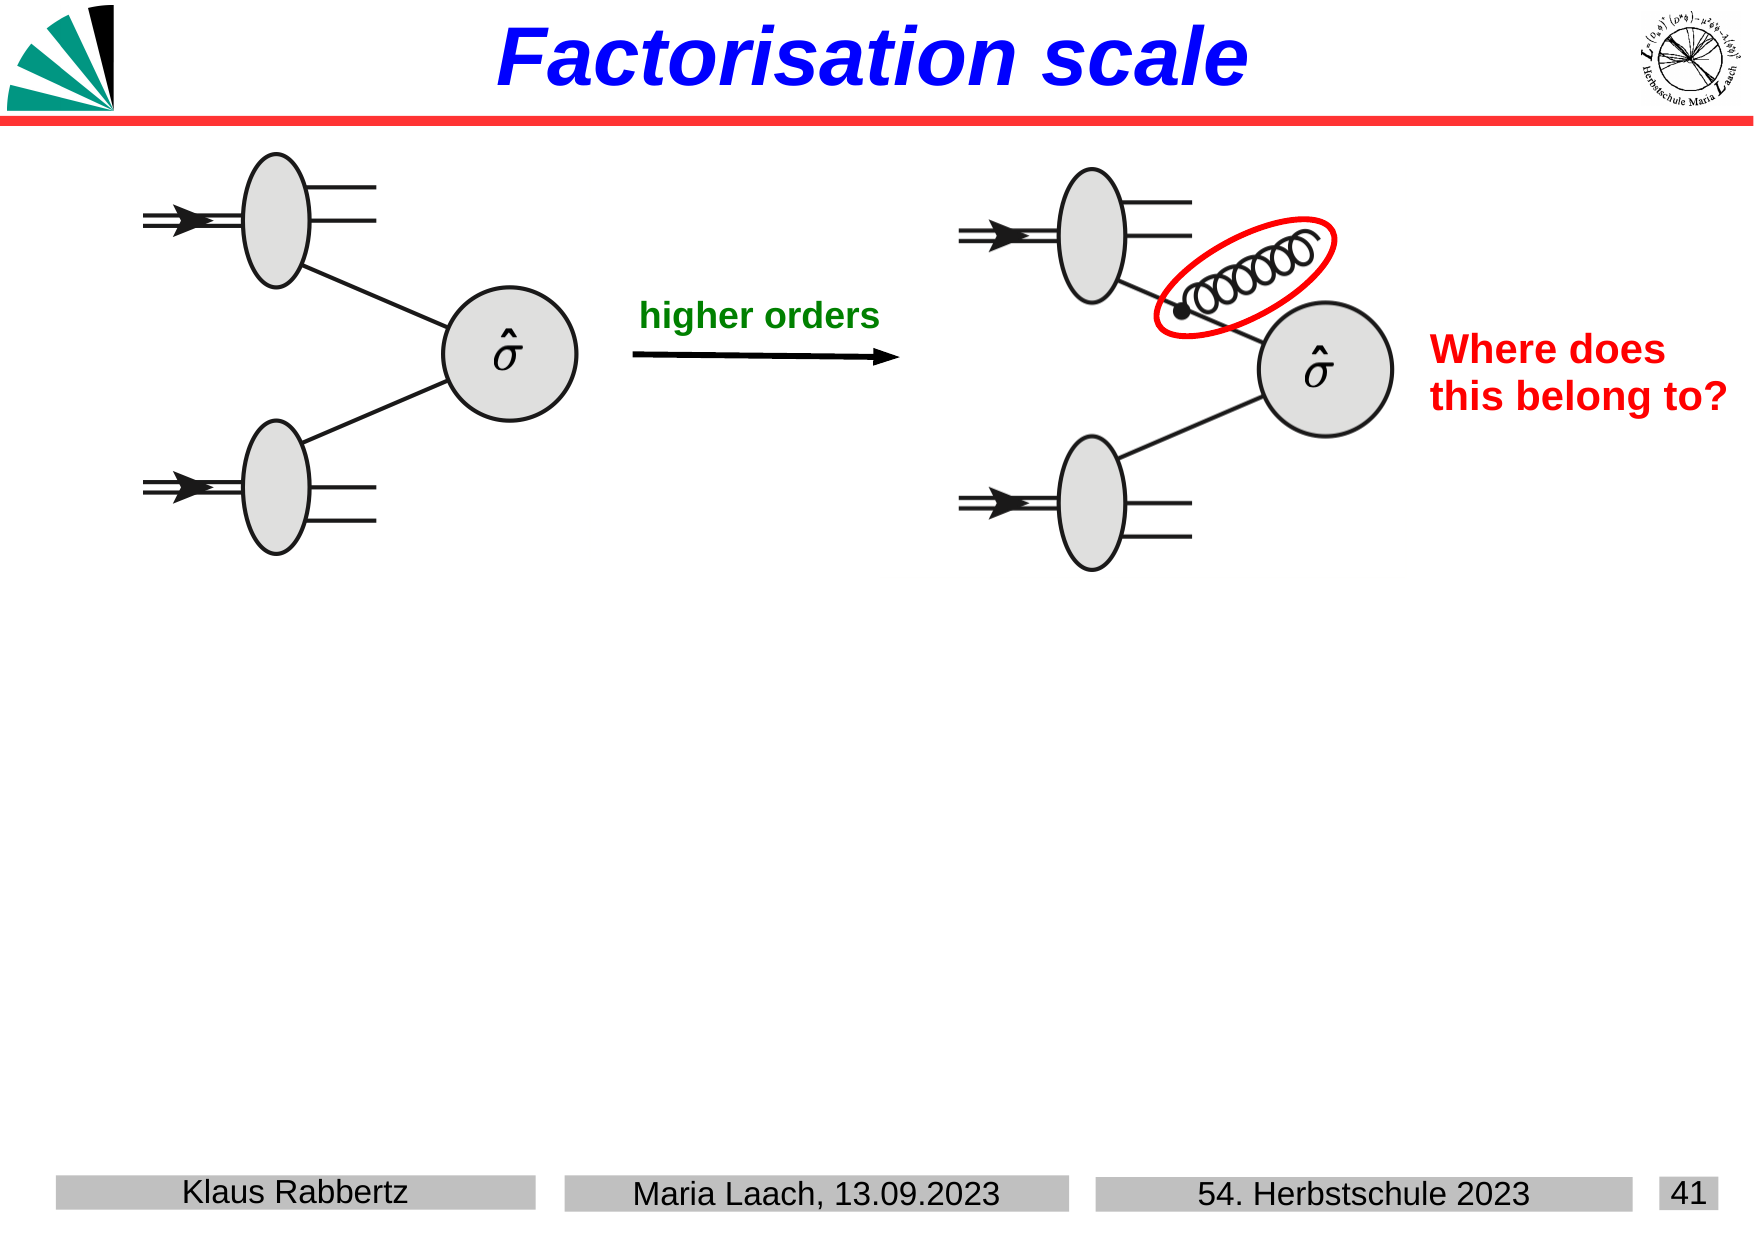

# Factorisation scale
higher orders
Where does
this belong to?